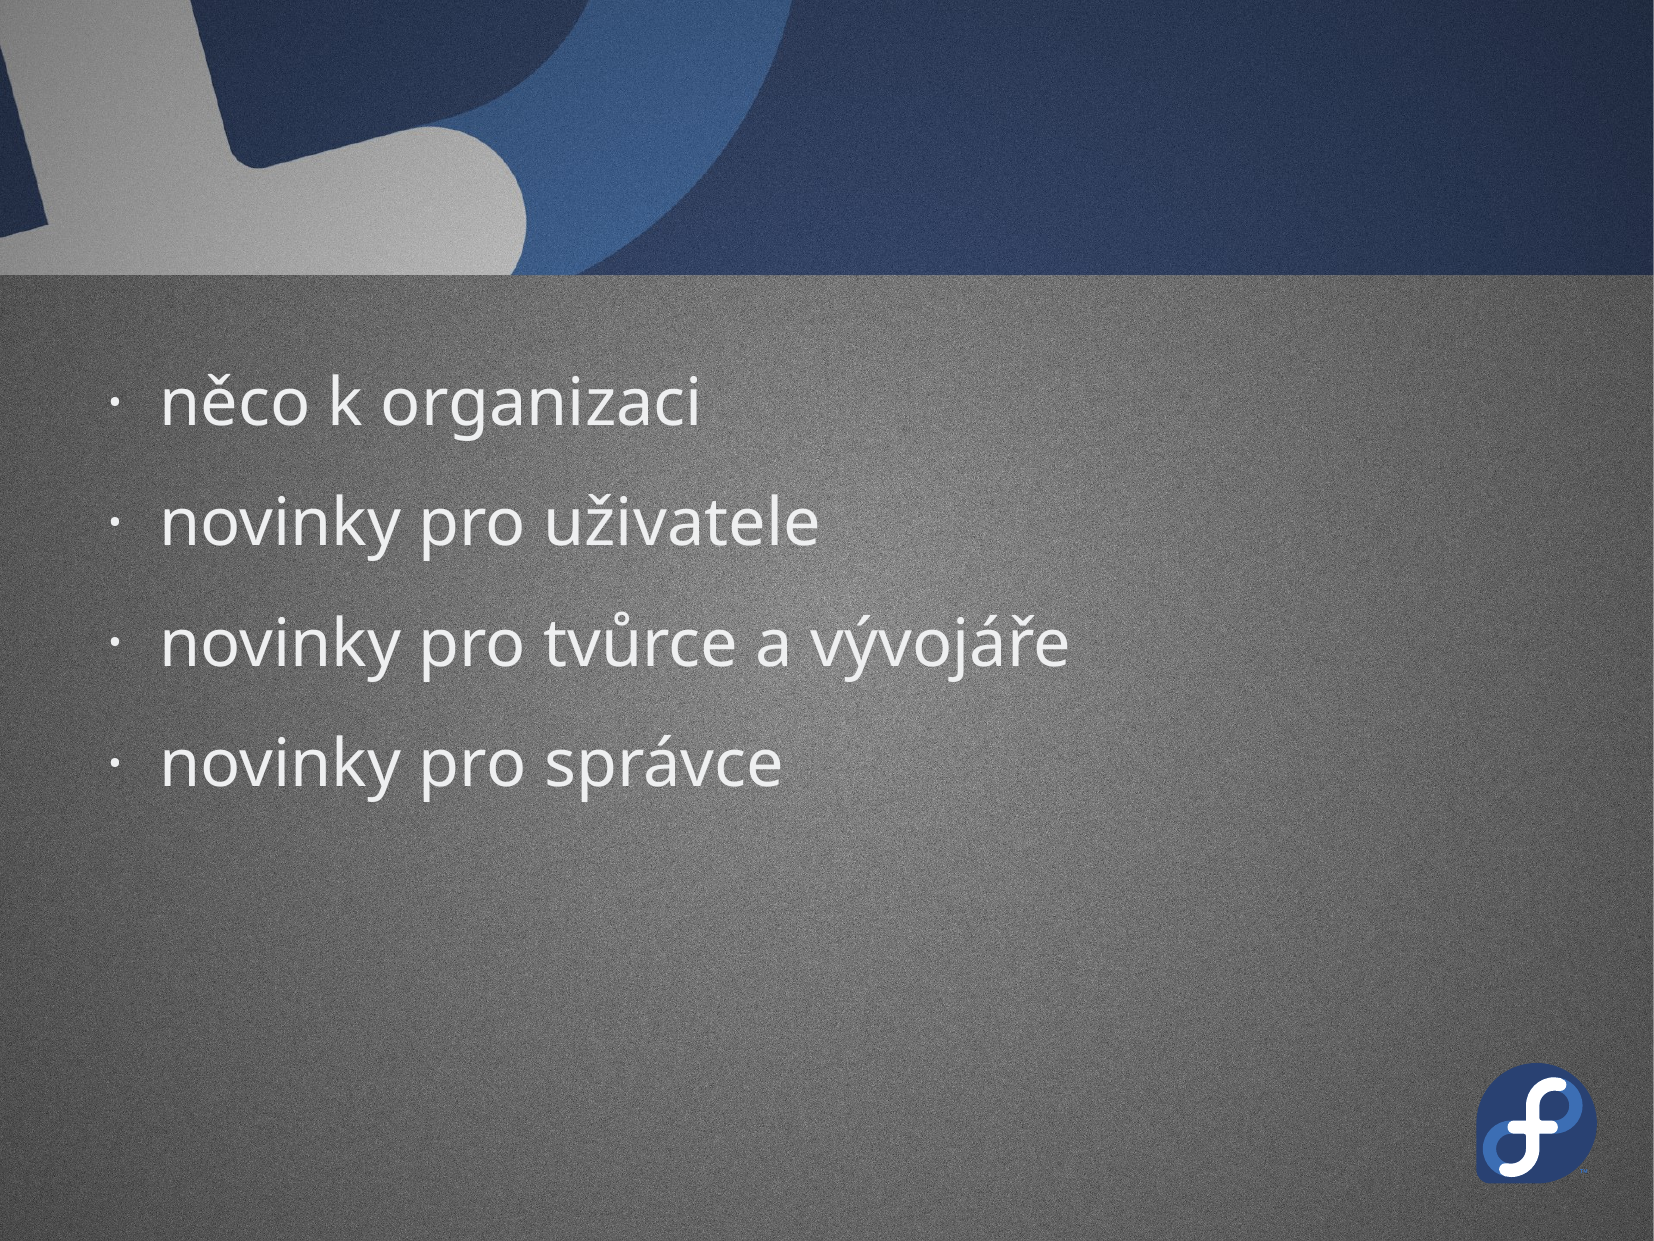

# něco k organizaci
novinky pro uživatele
novinky pro tvůrce a vývojáře
novinky pro správce